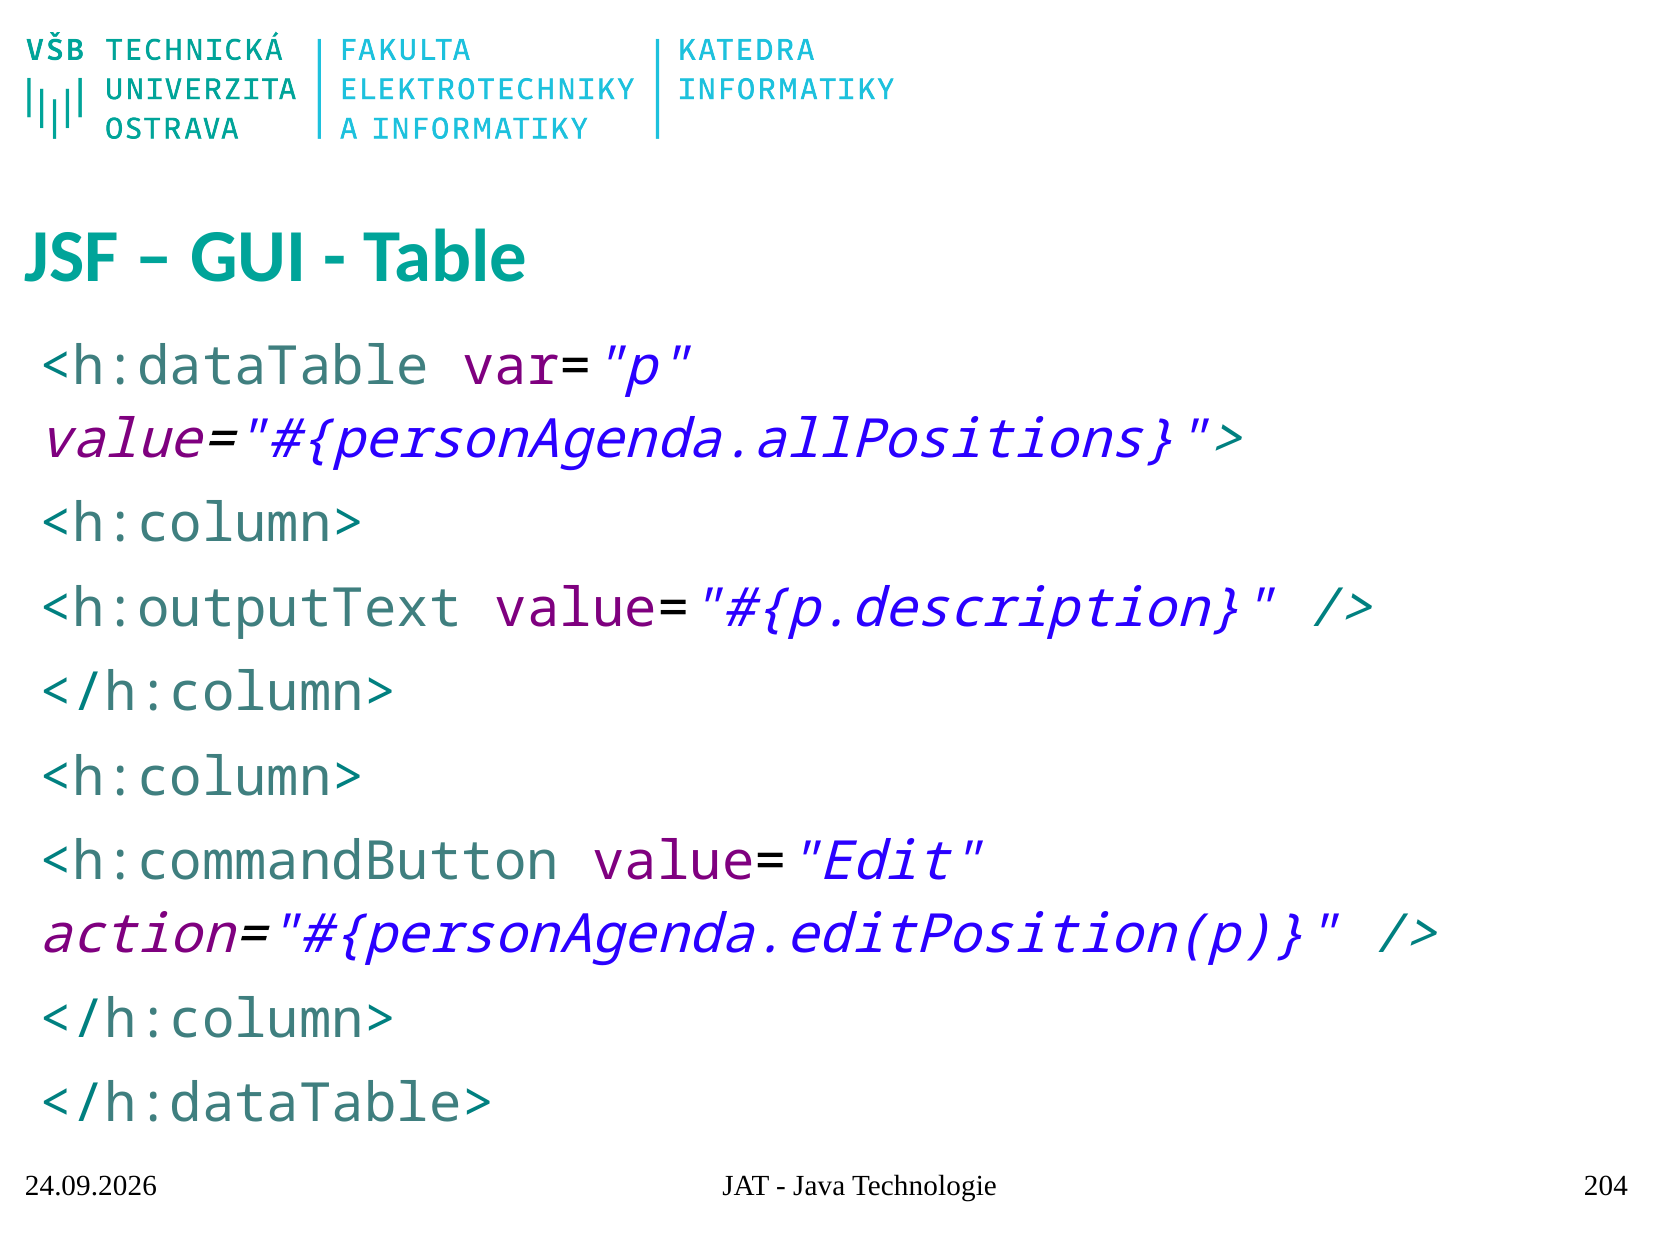

JSF – GUI - Table
# <h:dataTable var="p" value="#{personAgenda.allPositions}">
<h:column>
<h:outputText value="#{p.description}" />
</h:column>
<h:column>
<h:commandButton value="Edit" action="#{personAgenda.editPosition(p)}" />
</h:column>
</h:dataTable>
JAT - Java Technologie
204